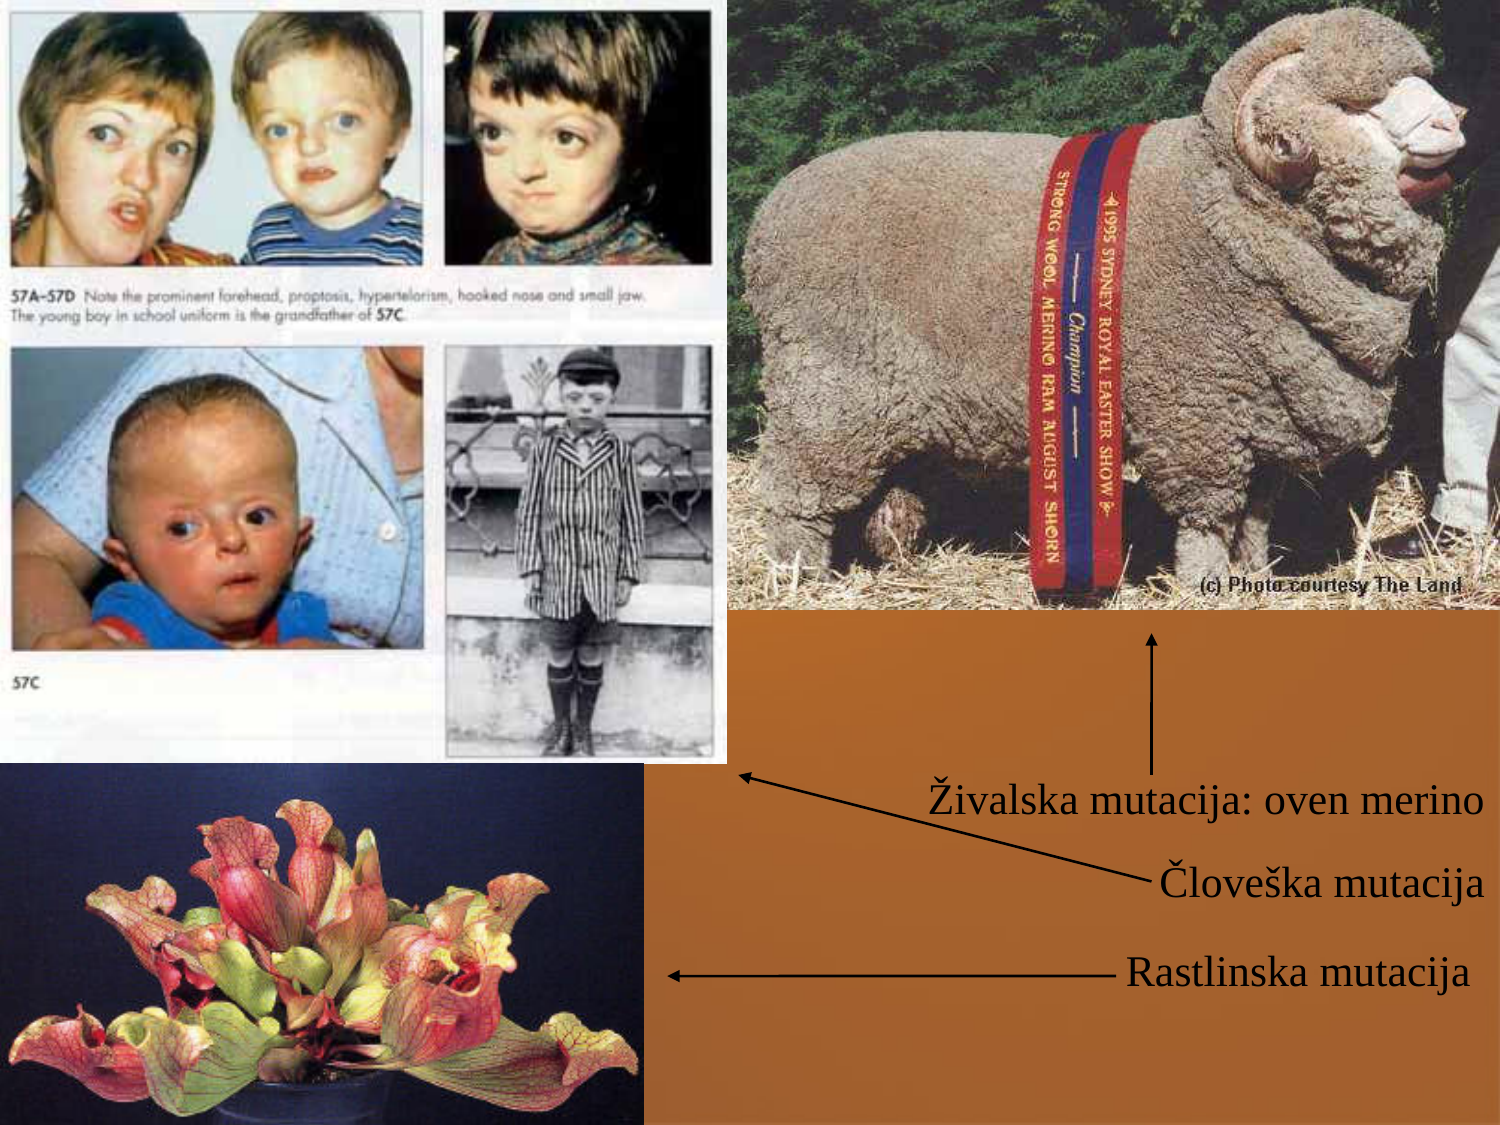

Živalska mutacija: oven merino
Človeška mutacija
Rastlinska mutacija